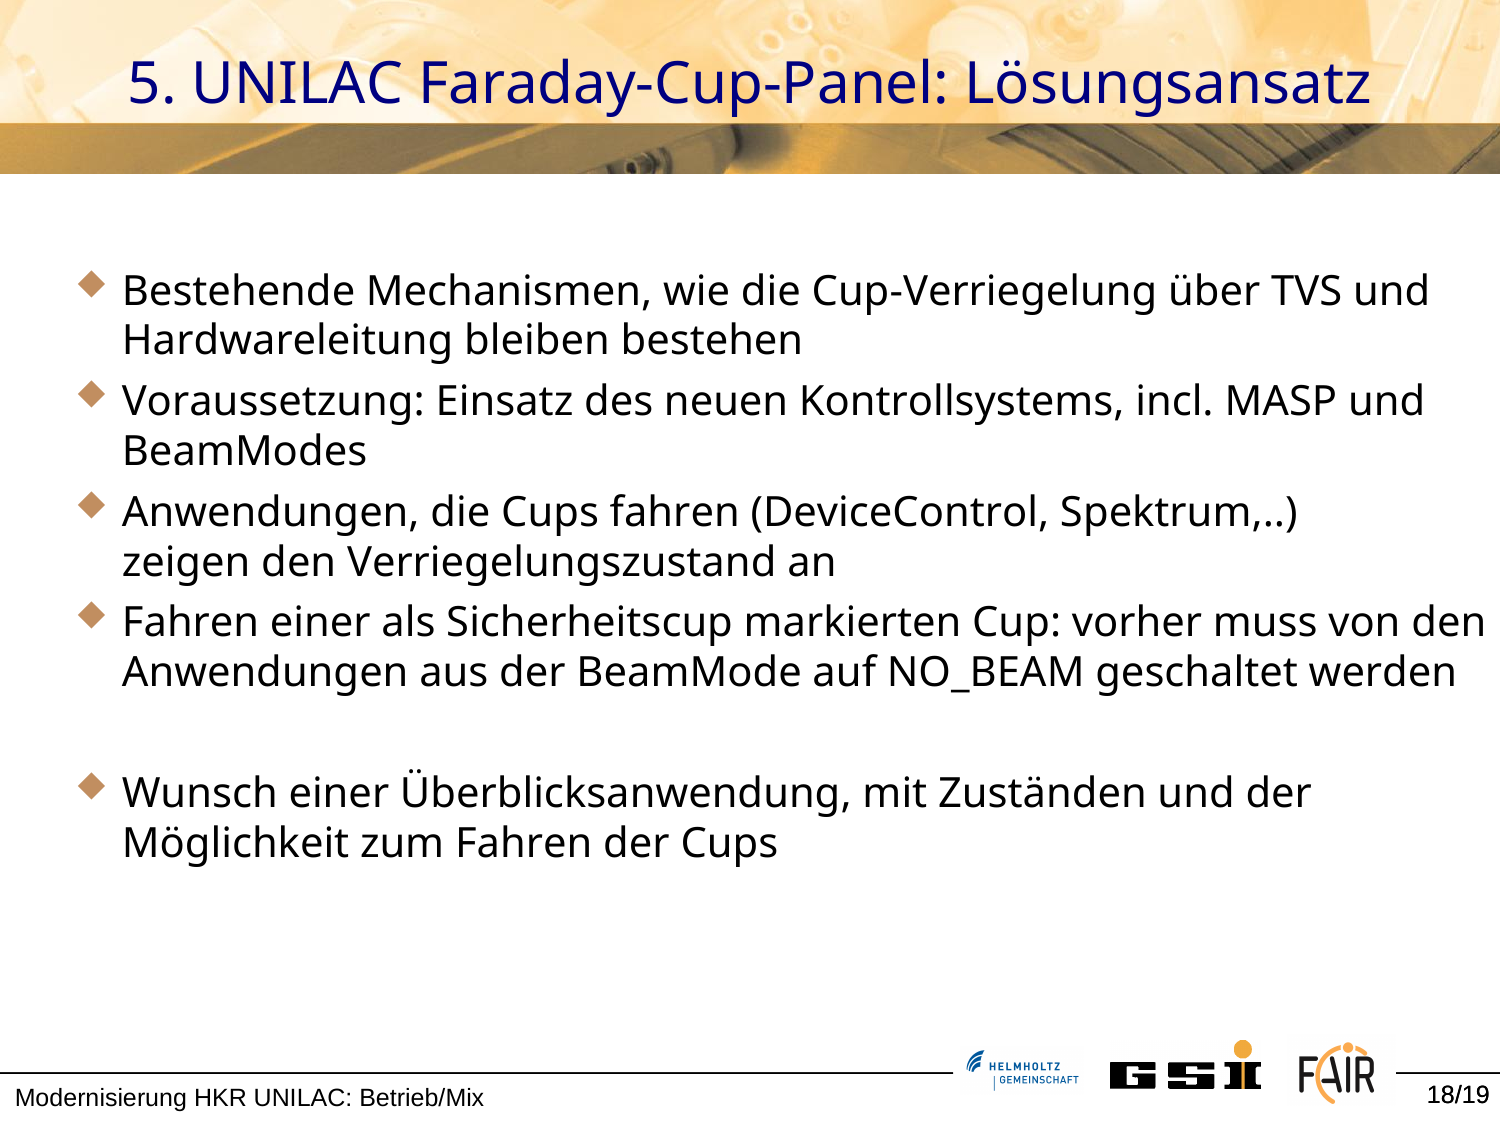

# 5. UNILAC Faraday-Cup-Panel: Lösungsansatz
Bestehende Mechanismen, wie die Cup-Verriegelung über TVS und Hardwareleitung bleiben bestehen
Voraussetzung: Einsatz des neuen Kontrollsystems, incl. MASP und BeamModes
Anwendungen, die Cups fahren (DeviceControl, Spektrum,..)
zeigen den Verriegelungszustand an
Fahren einer als Sicherheitscup markierten Cup: vorher muss von den Anwendungen aus der BeamMode auf NO_BEAM geschaltet werden
Wunsch einer Überblicksanwendung, mit Zuständen und der Möglichkeit zum Fahren der Cups
18